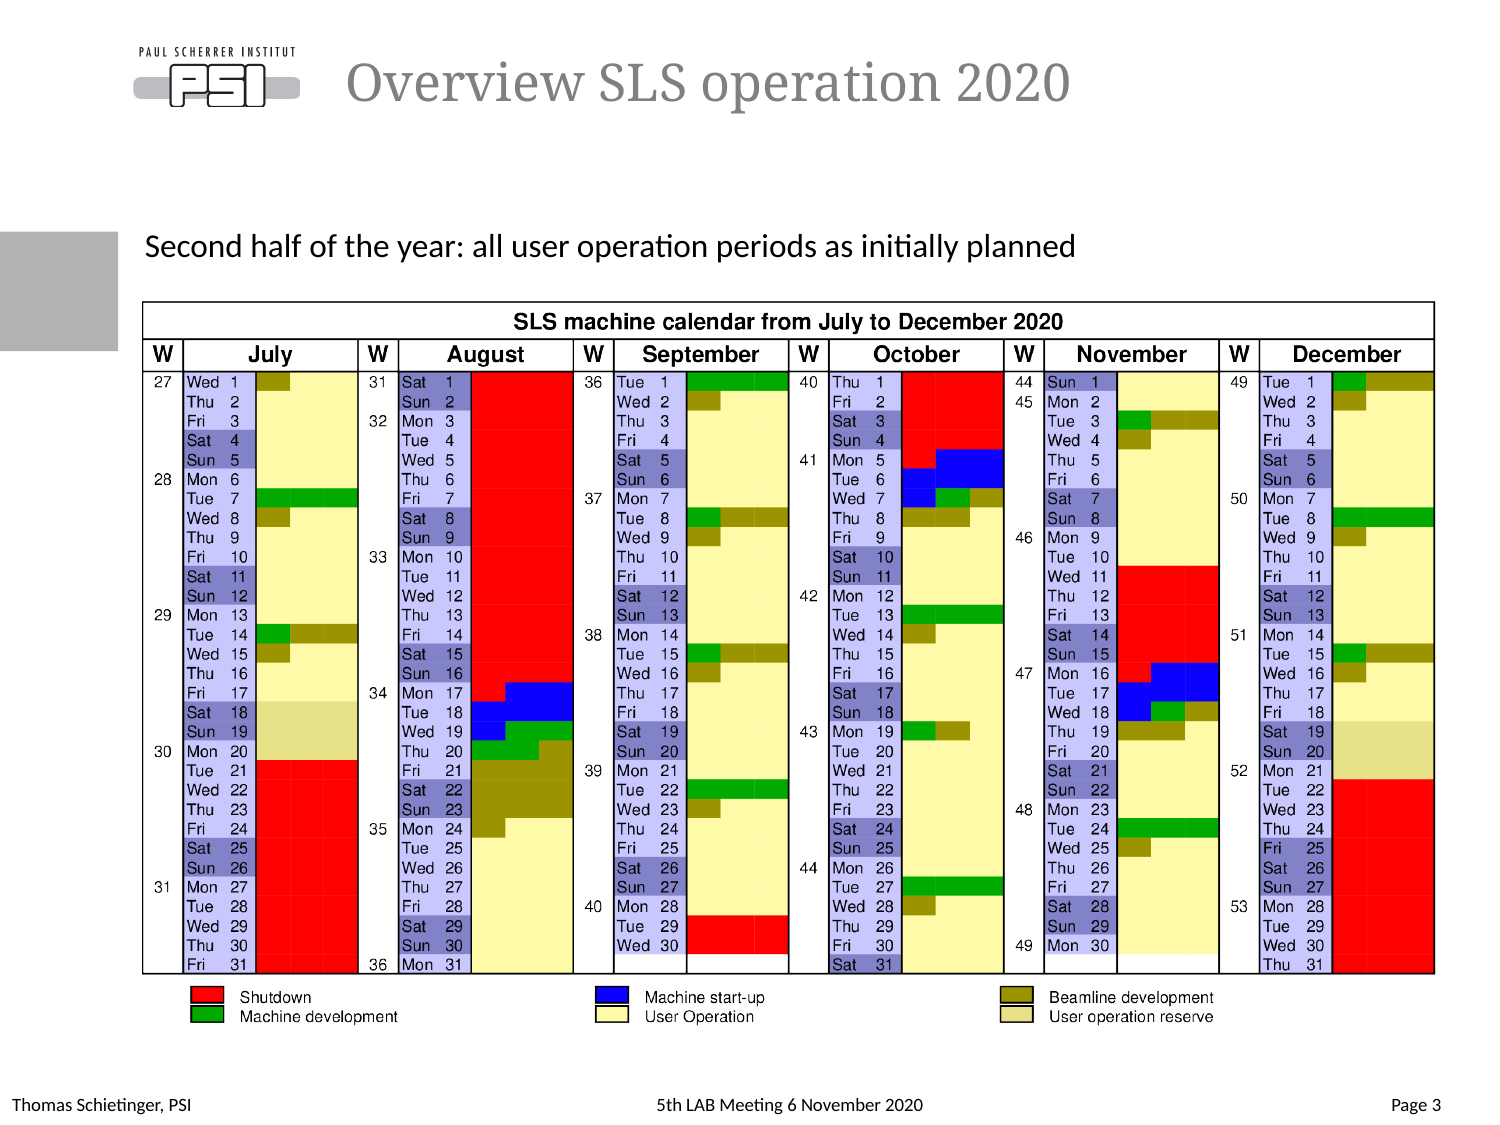

# Overview SLS operation 2020
Second half of the year: all user operation periods as initially planned